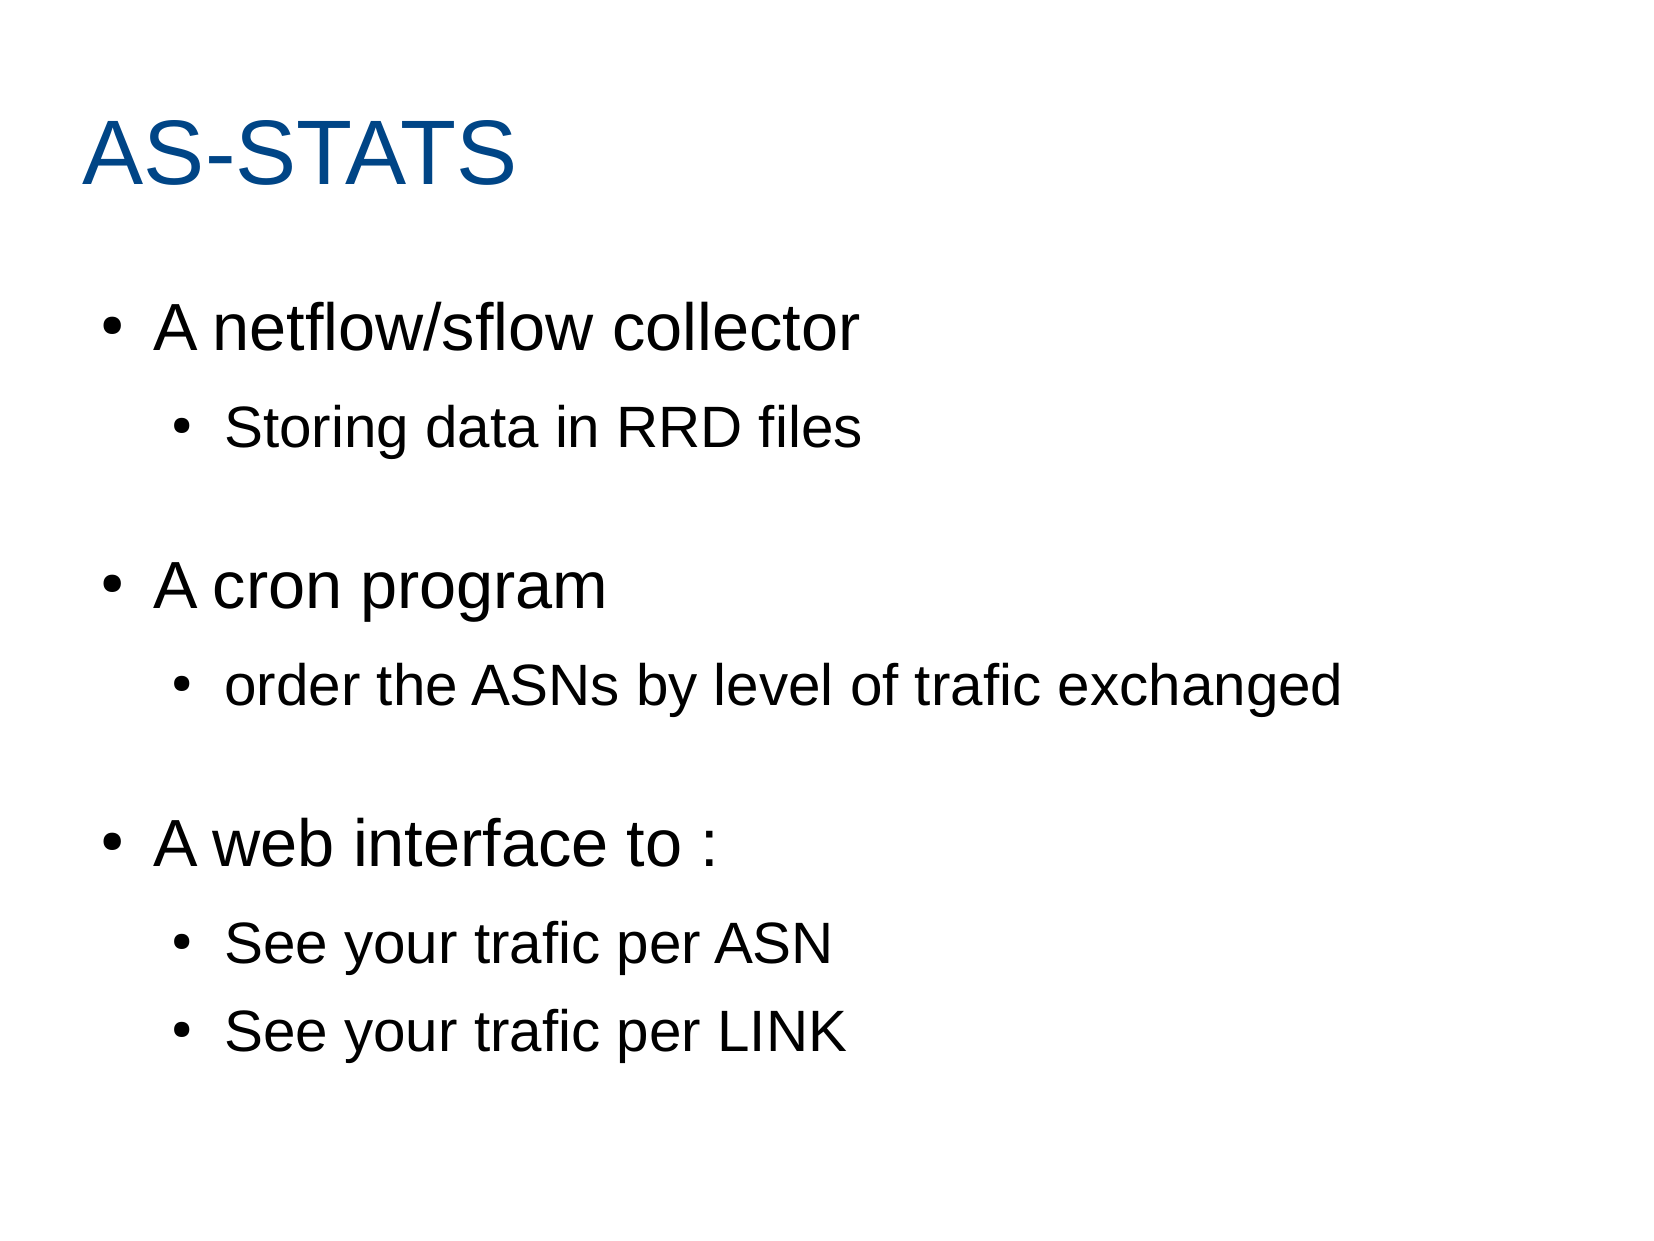

# AS-STATS
A netflow/sflow collector
Storing data in RRD files
A cron program
order the ASNs by level of trafic exchanged
A web interface to :
See your trafic per ASN
See your trafic per LINK